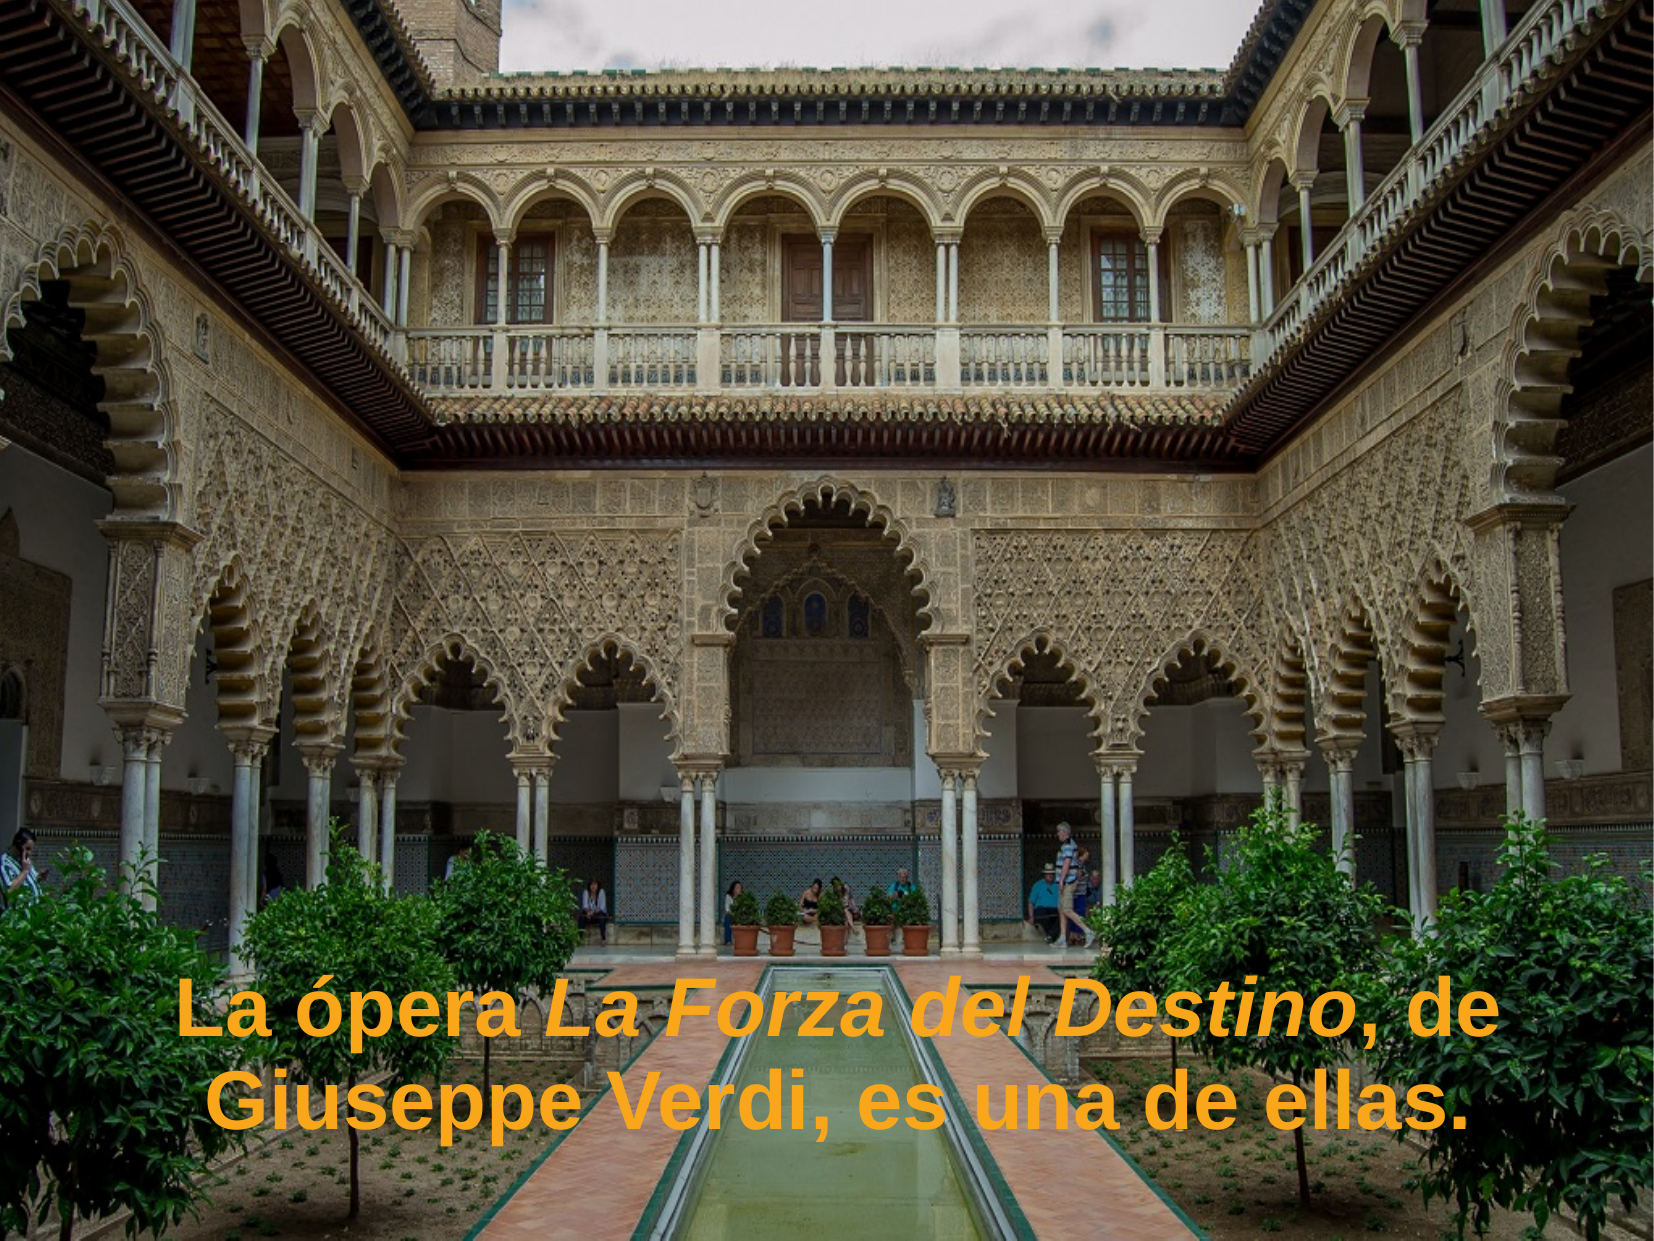

# La ópera La Forza del Destino, de Giuseppe Verdi, es una de ellas.